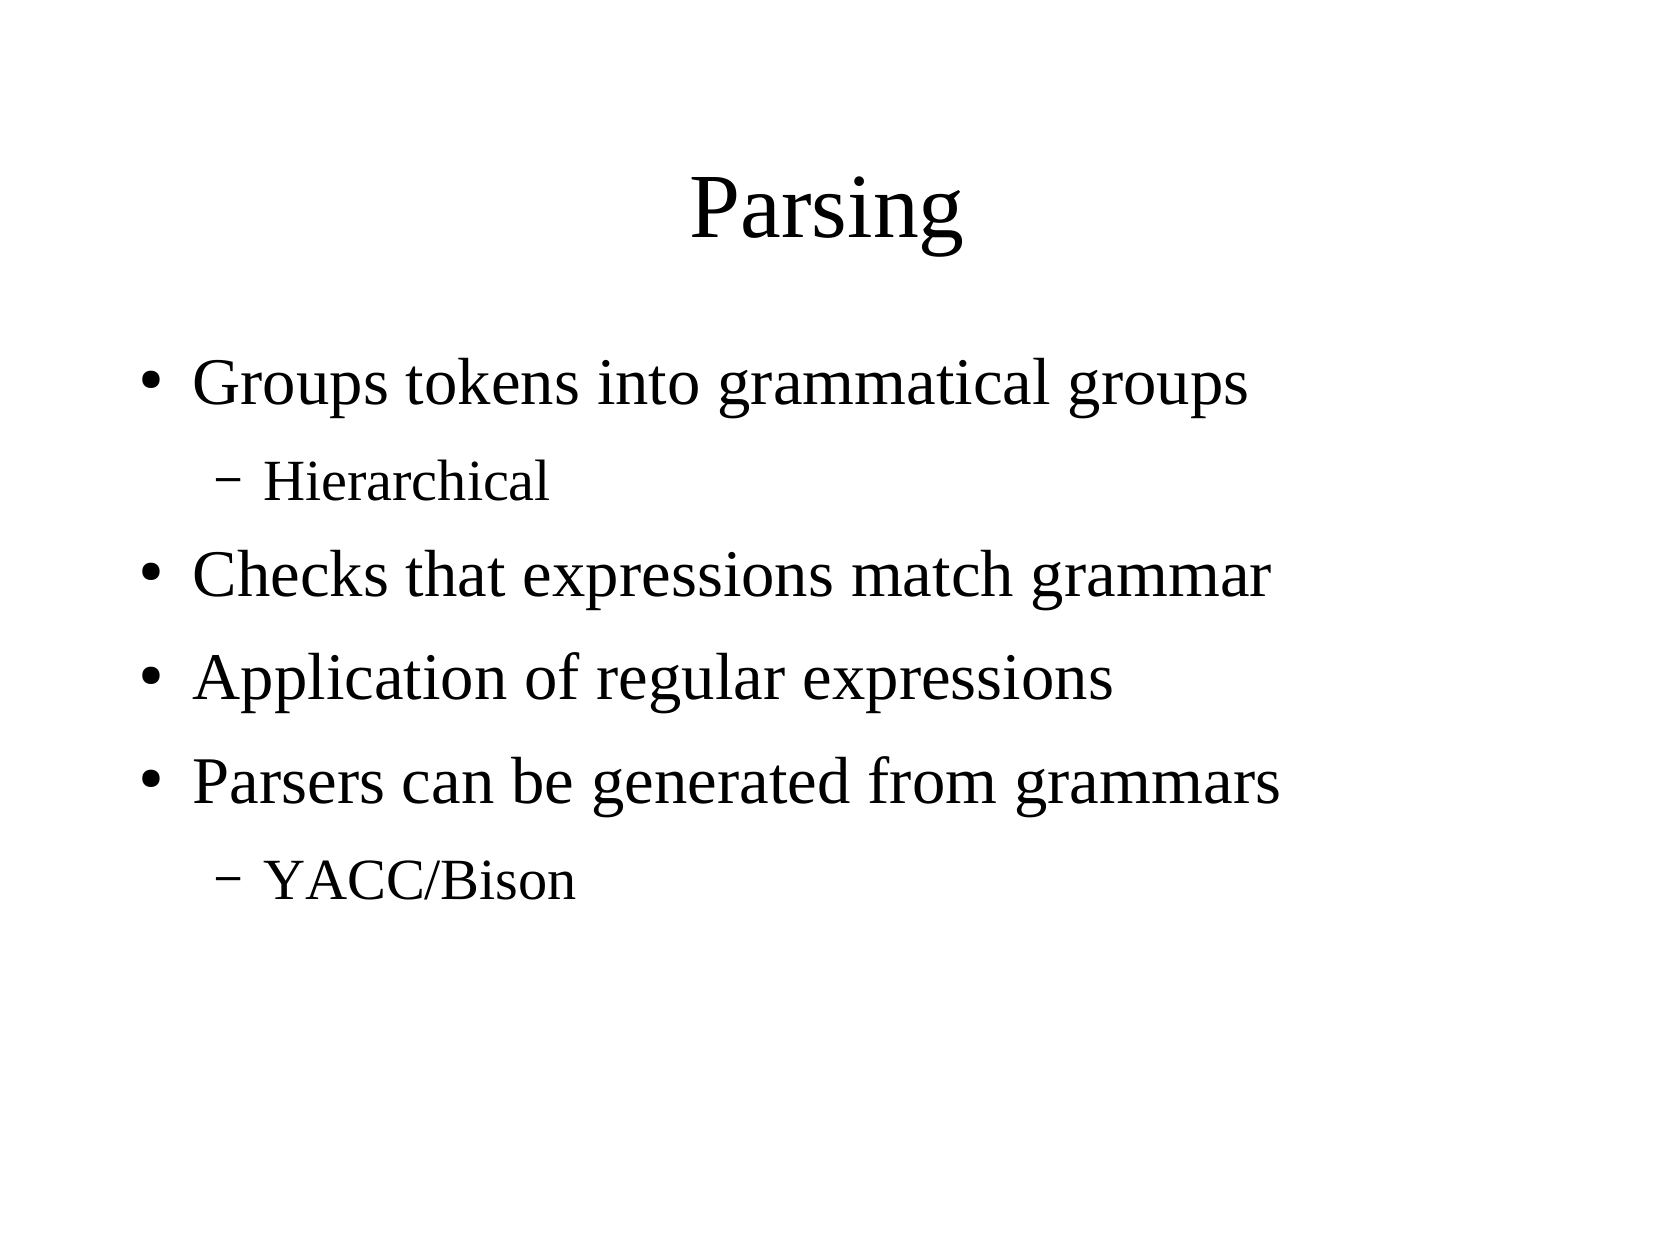

# Parsing
Groups tokens into grammatical groups
Hierarchical
Checks that expressions match grammar
Application of regular expressions
Parsers can be generated from grammars
YACC/Bison